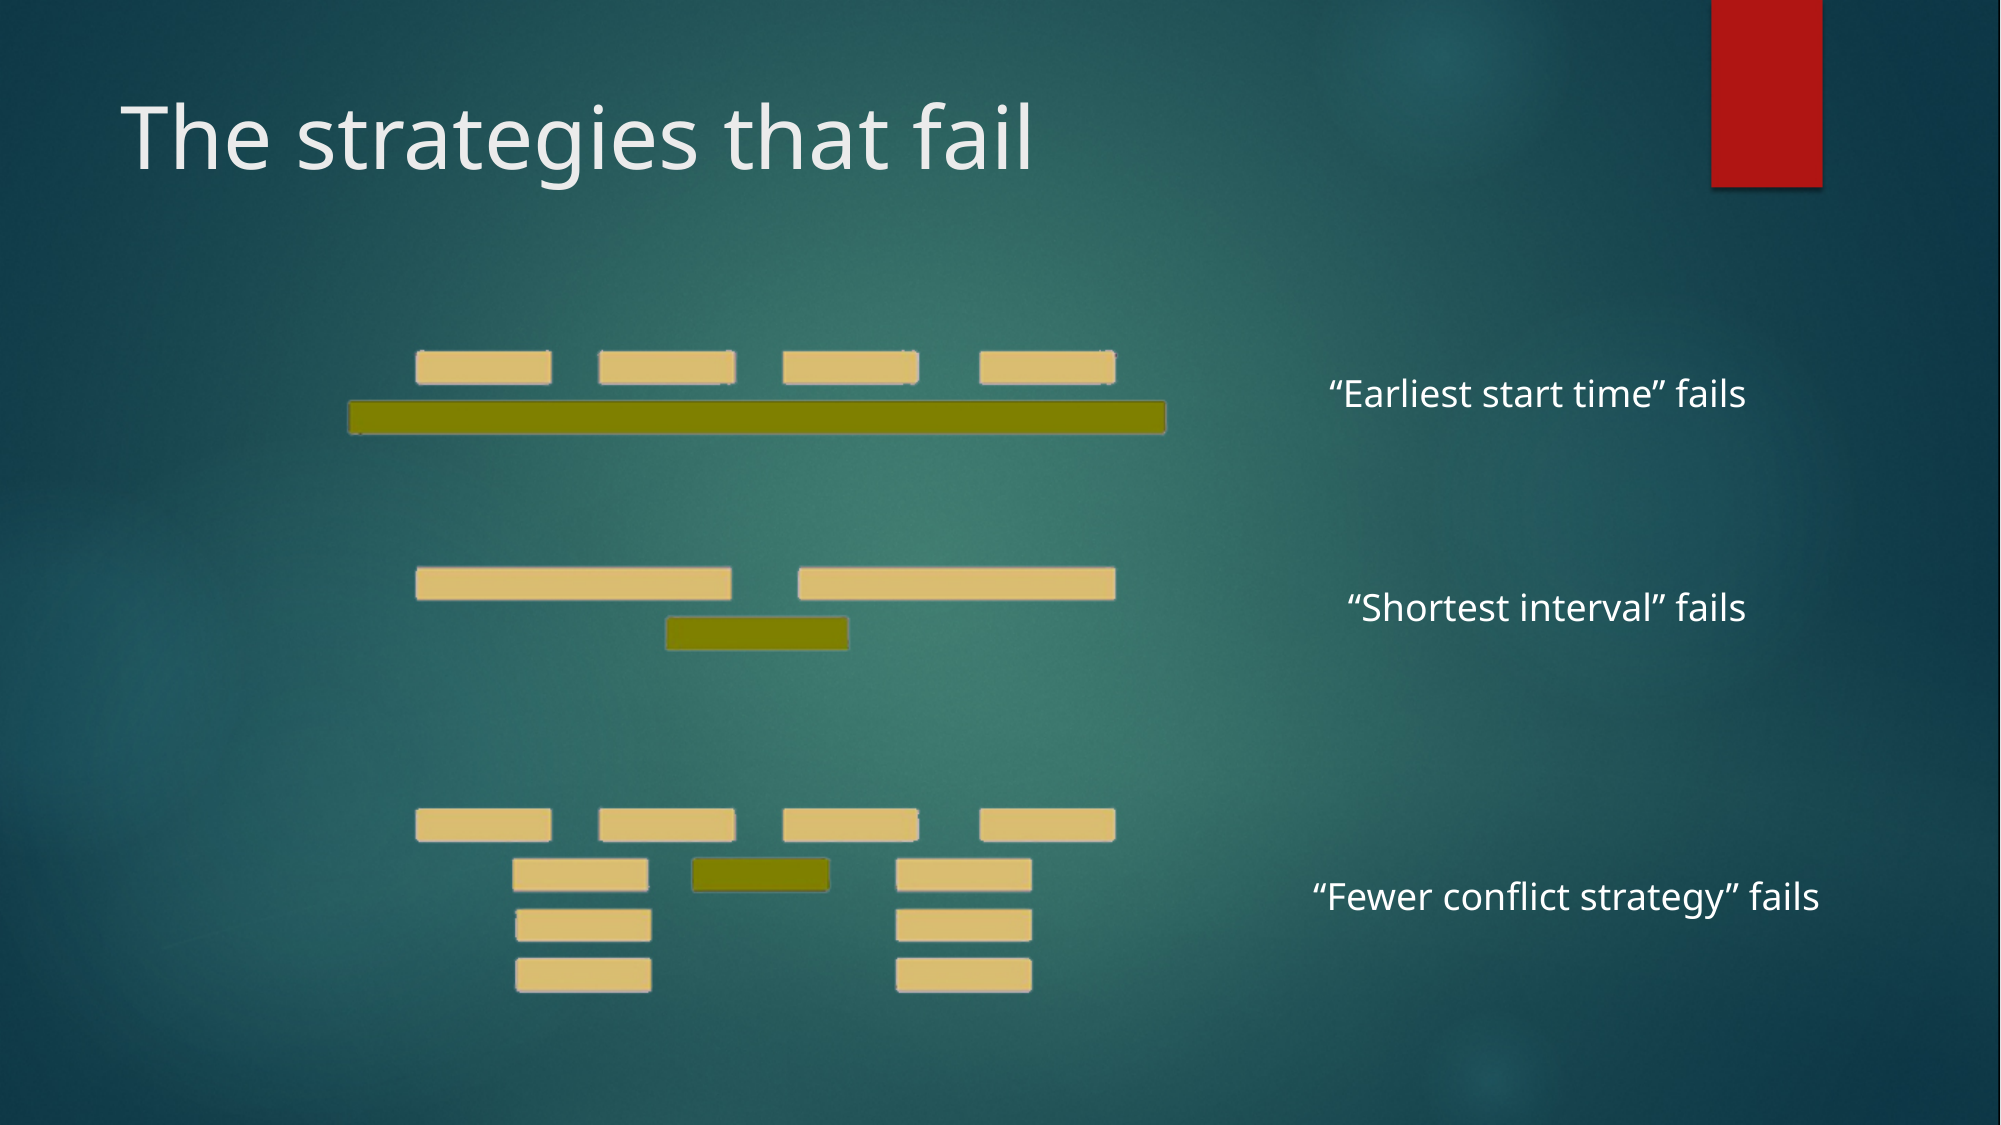

The strategies that fail
“Earliest start time” fails
“Shortest interval” fails
“Fewer conflict strategy” fails